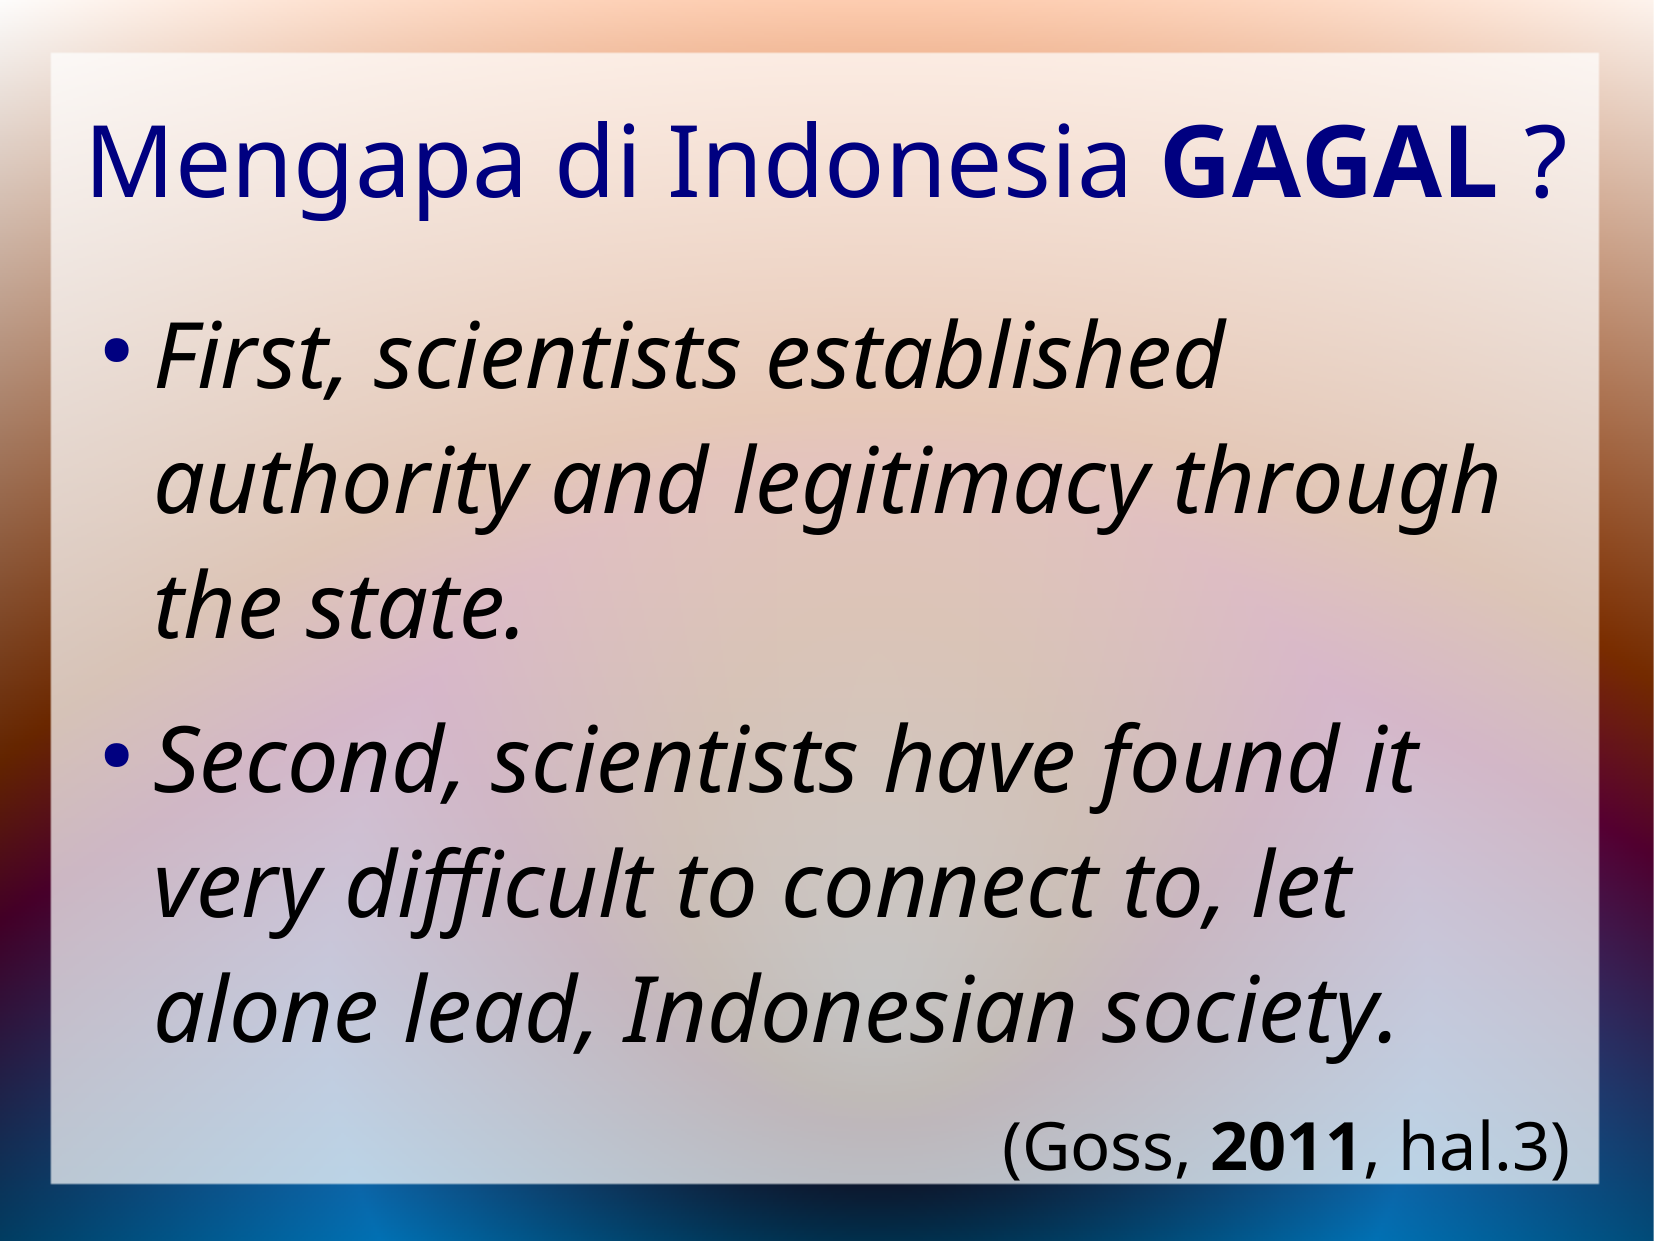

# Mengapa di Indonesia GAGAL ?
First, scientists established authority and legitimacy through the state.
Second, scientists have found it very difficult to connect to, let alone lead, Indonesian society.
(Goss, 2011, hal.3)